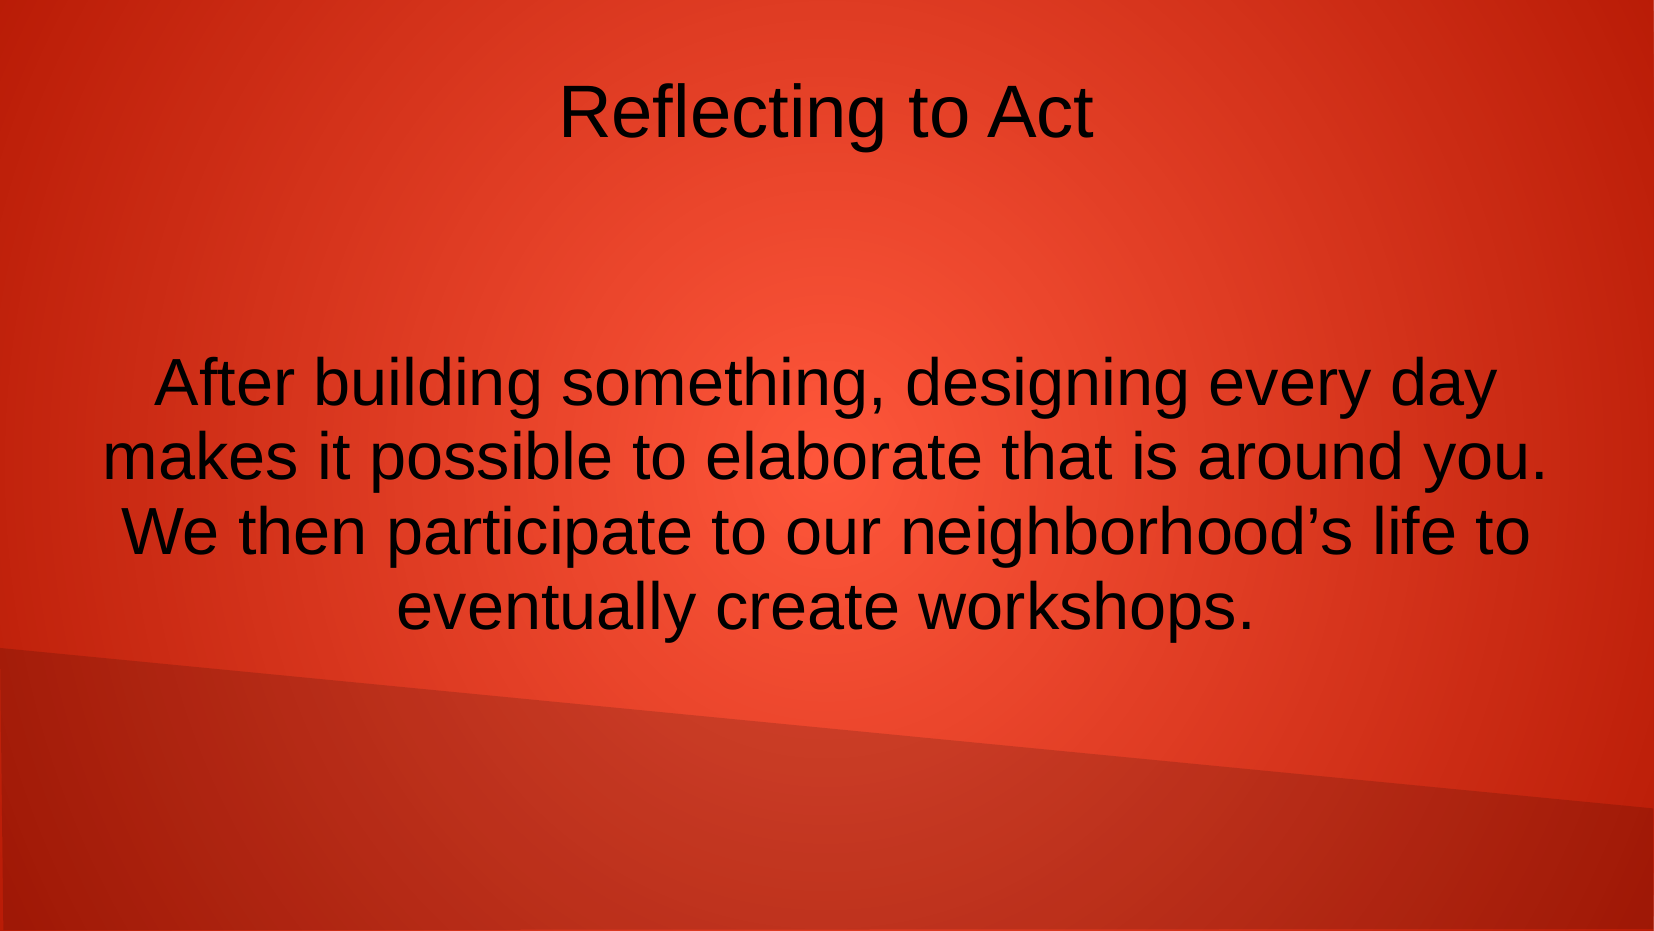

# Reflecting to Act
After building something, designing every day makes it possible to elaborate that is around you.
We then participate to our neighborhood’s life to eventually create workshops.